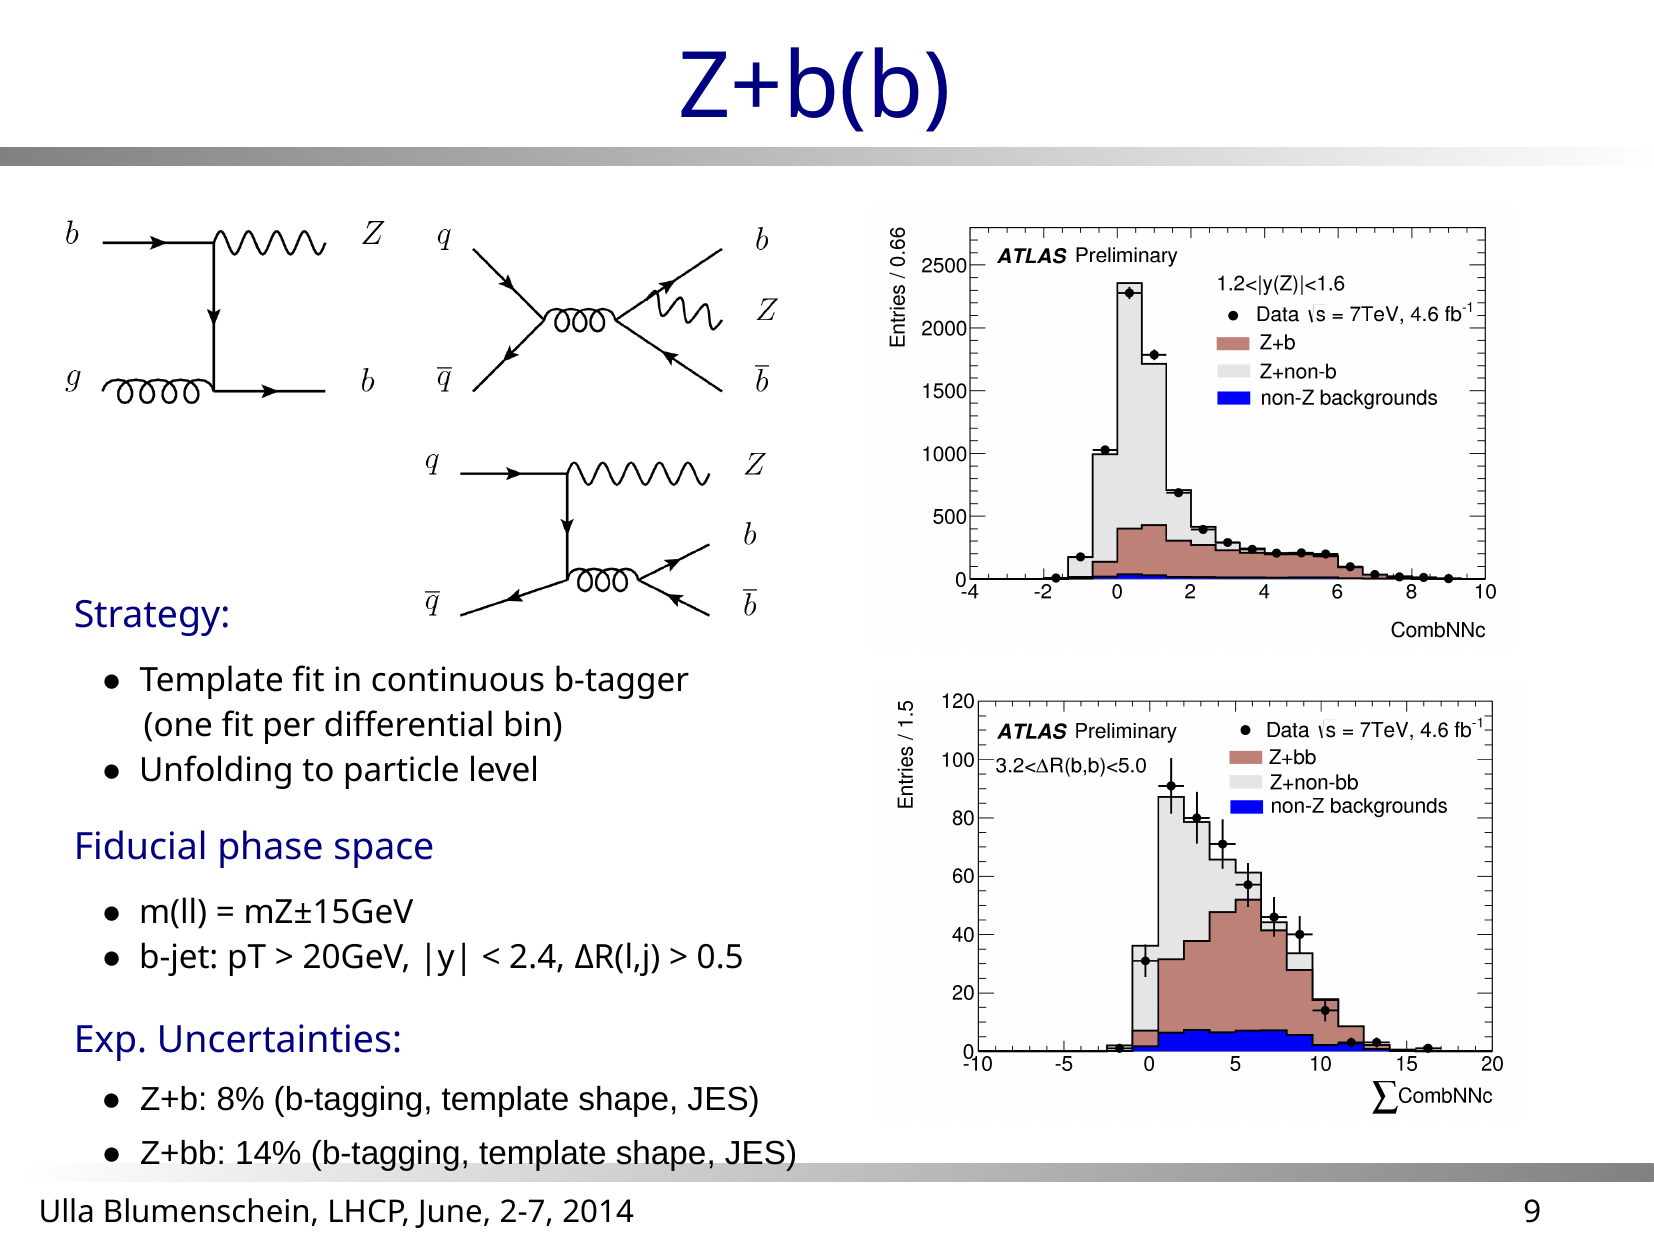

# Z+b(b)
Strategy:
 ● Template fit in continuous b-tagger
 (one fit per differential bin)
 ● Unfolding to particle level
Fiducial phase space
 ● m(ll) = mZ±15GeV
 ● b-jet: pT > 20GeV, |y| < 2.4, ΔR(l,j) > 0.5
Exp. Uncertainties:
 ● Z+b: 8% (b-tagging, template shape, JES)
 ● Z+bb: 14% (b-tagging, template shape, JES)
Ulla Blumenschein, LHCP, June, 2-7, 2014 9